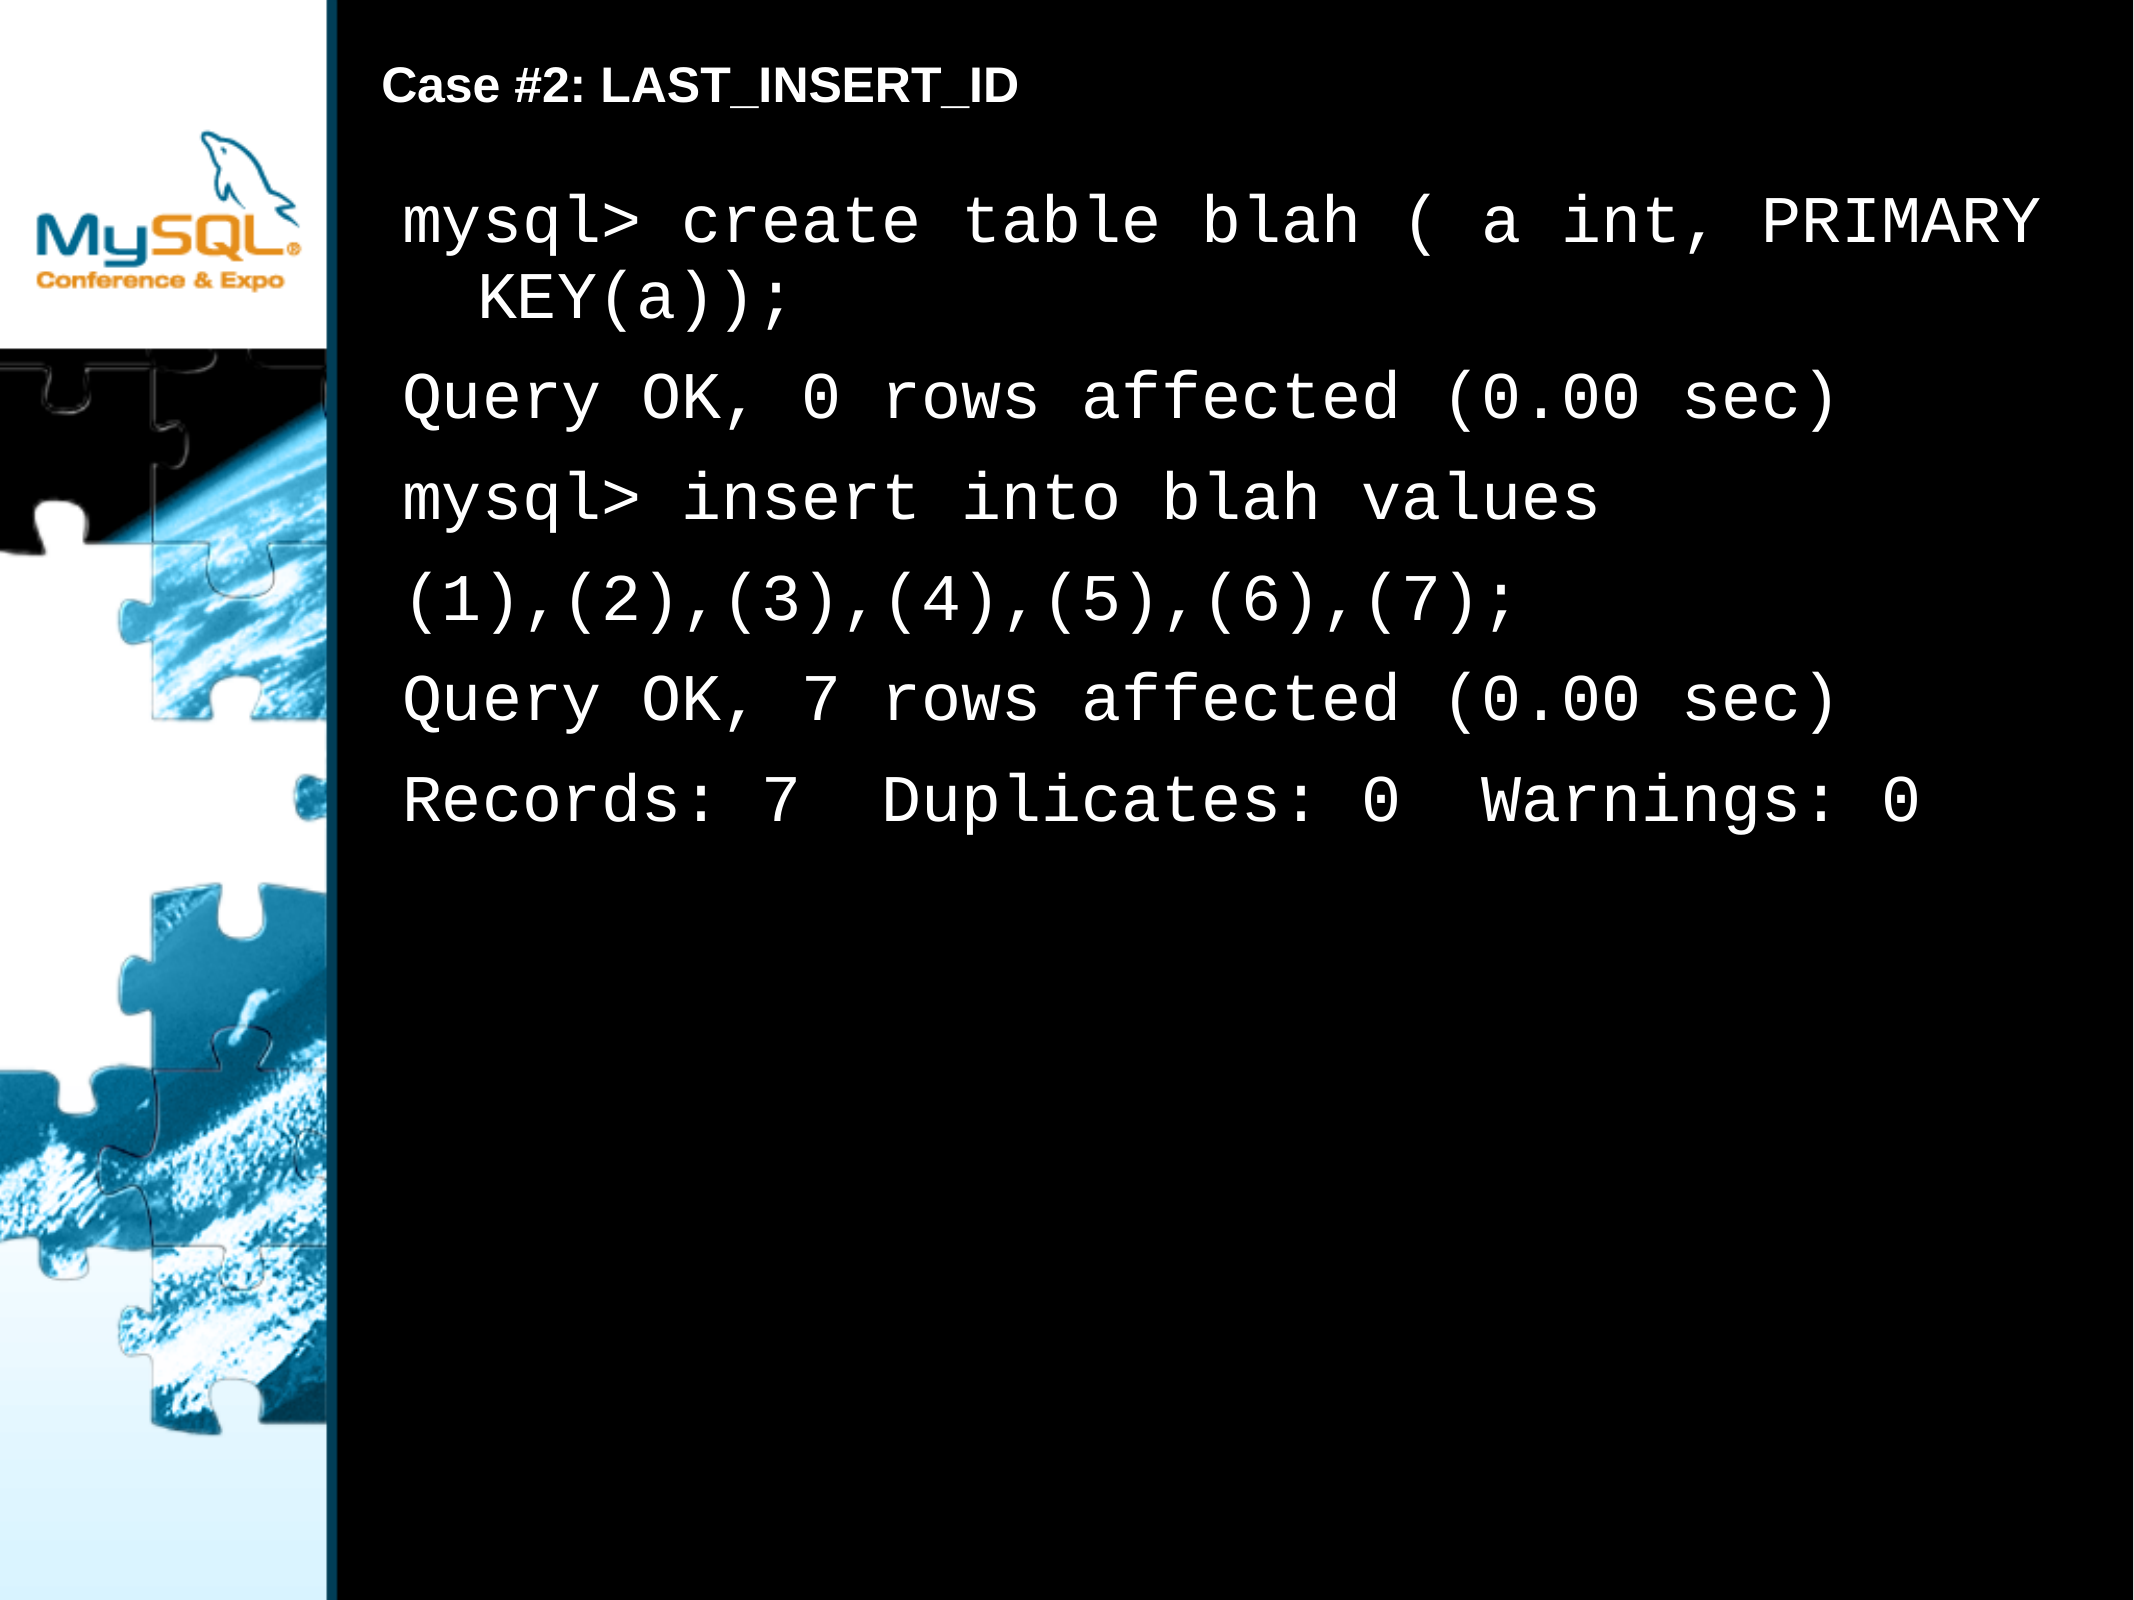

# Case #2: LAST_INSERT_ID
mysql> create table blah ( a int, PRIMARY KEY(a));
Query OK, 0 rows affected (0.00 sec)
mysql> insert into blah values
(1),(2),(3),(4),(5),(6),(7);
Query OK, 7 rows affected (0.00 sec)
Records: 7 Duplicates: 0 Warnings: 0